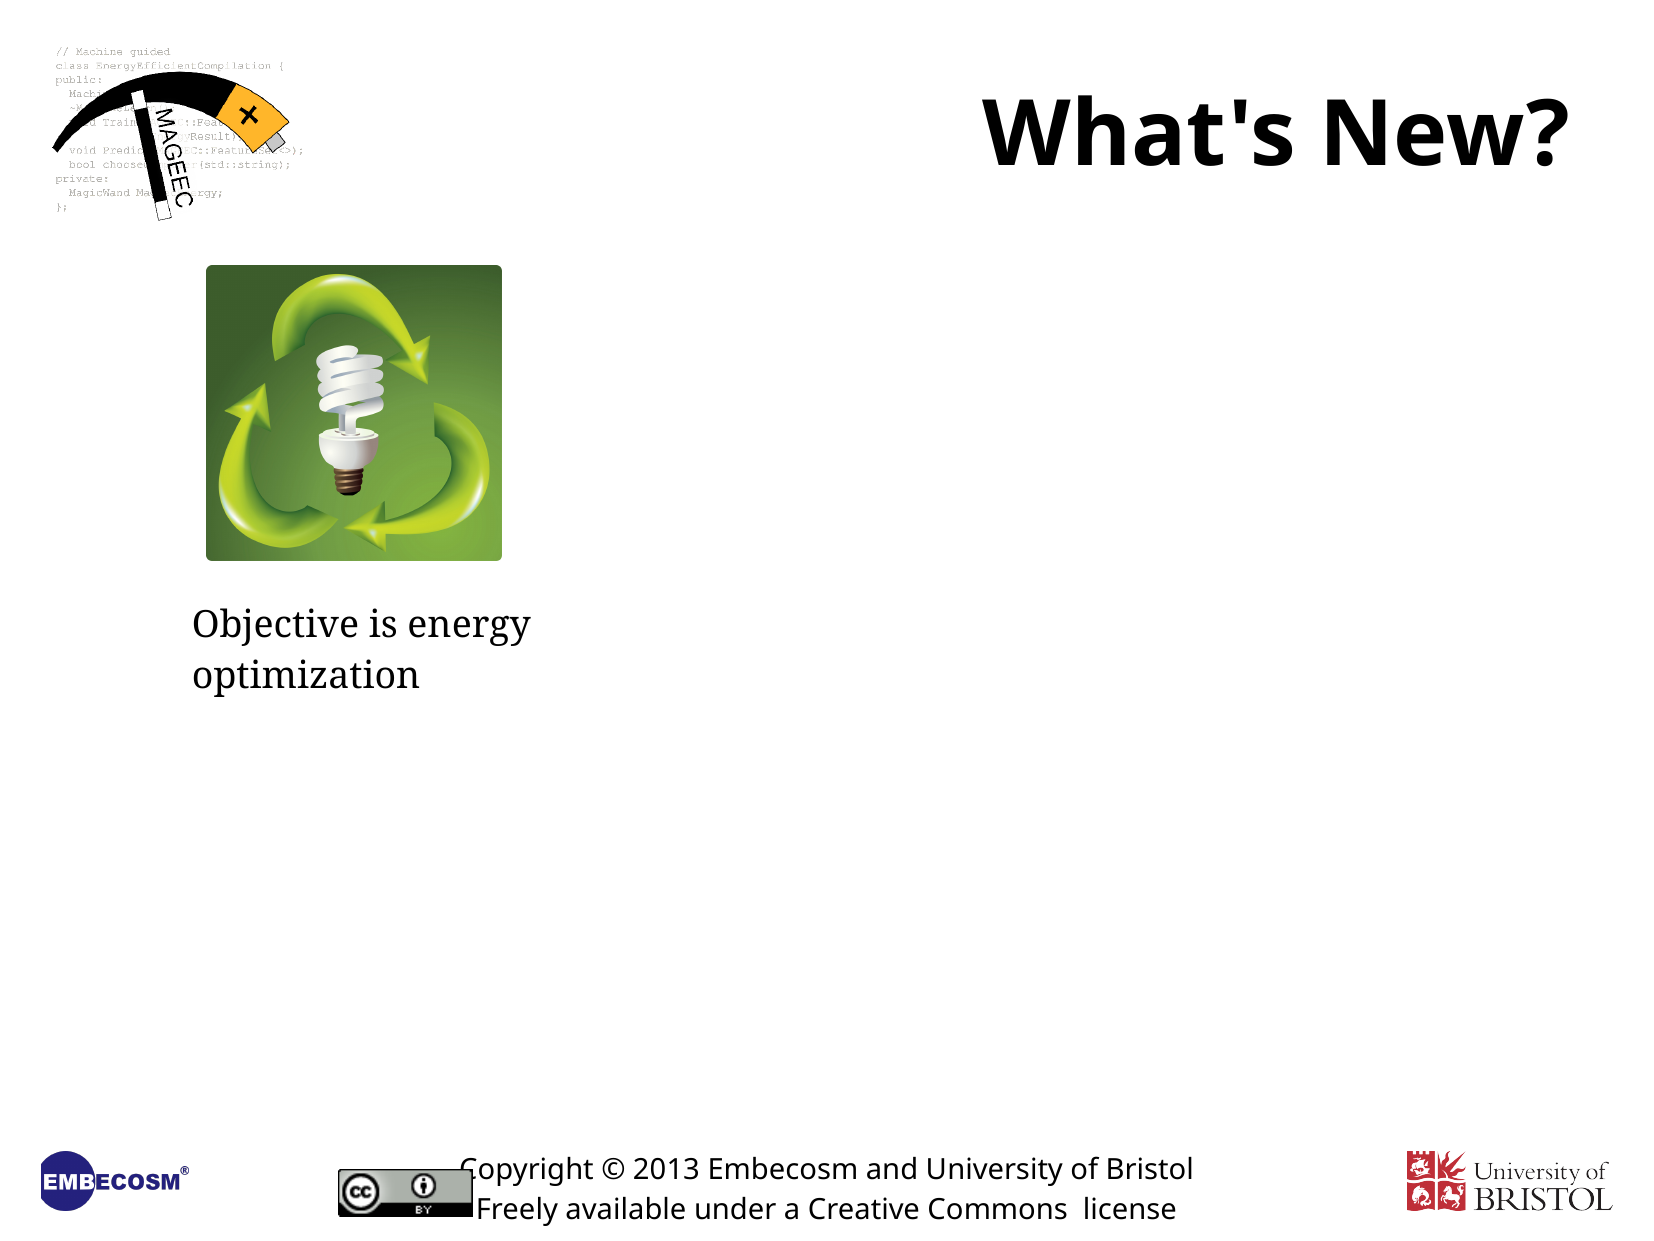

# What's New?
Objective is energy optimization